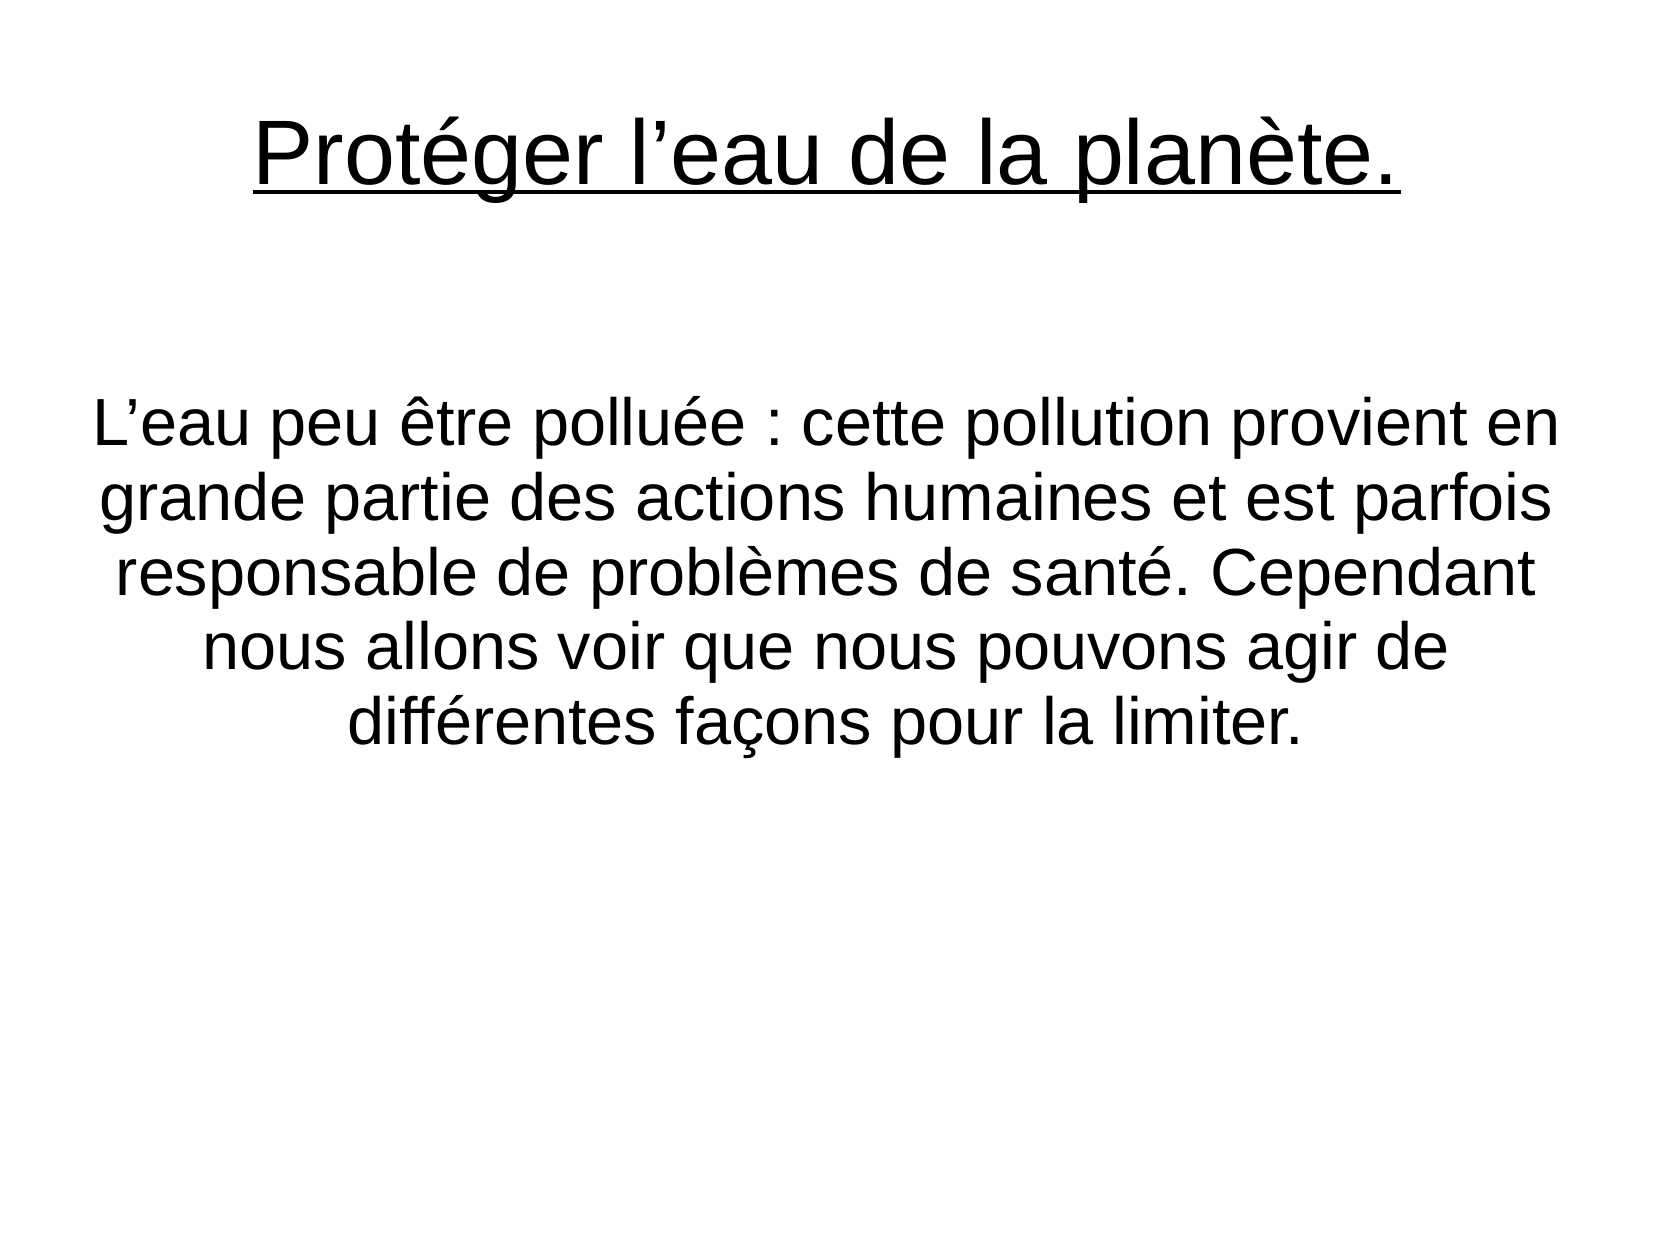

# Protéger l’eau de la planète.
L’eau peu être polluée : cette pollution provient en grande partie des actions humaines et est parfois responsable de problèmes de santé. Cependant nous allons voir que nous pouvons agir de différentes façons pour la limiter.